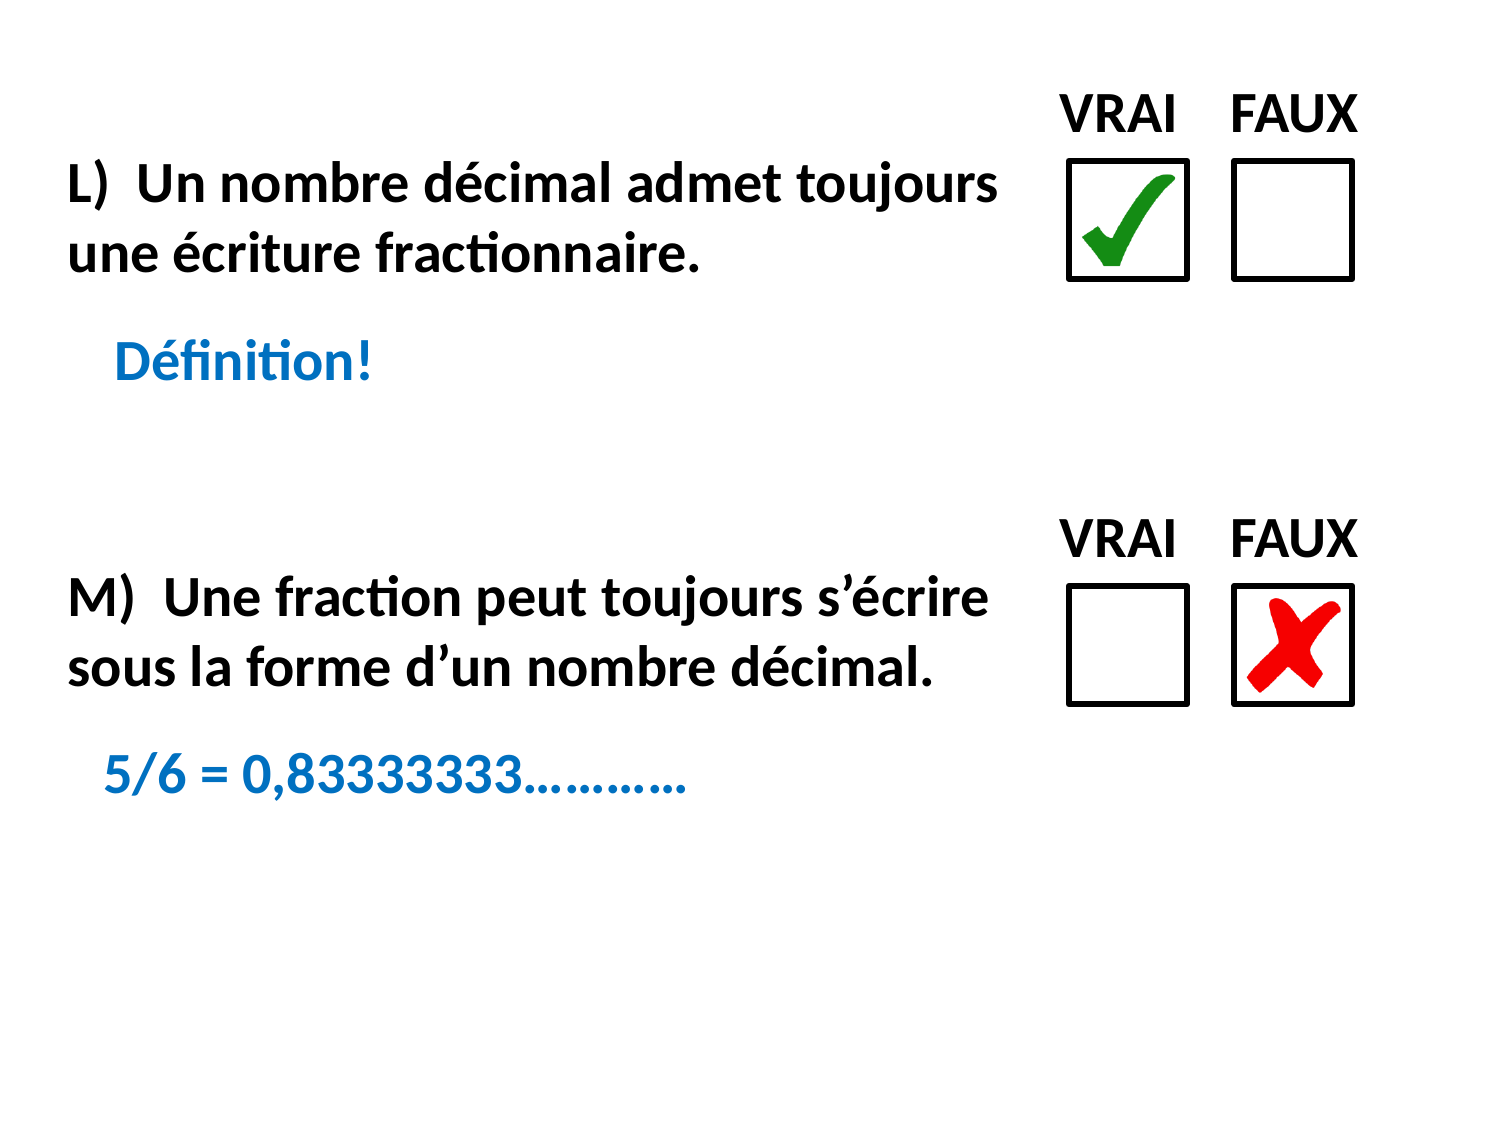

VRAI FAUX
L) Un nombre décimal admet toujours une écriture fractionnaire.
Définition!
VRAI FAUX
M) Une fraction peut toujours s’écrire sous la forme d’un nombre décimal.
5/6 = 0,83333333…………